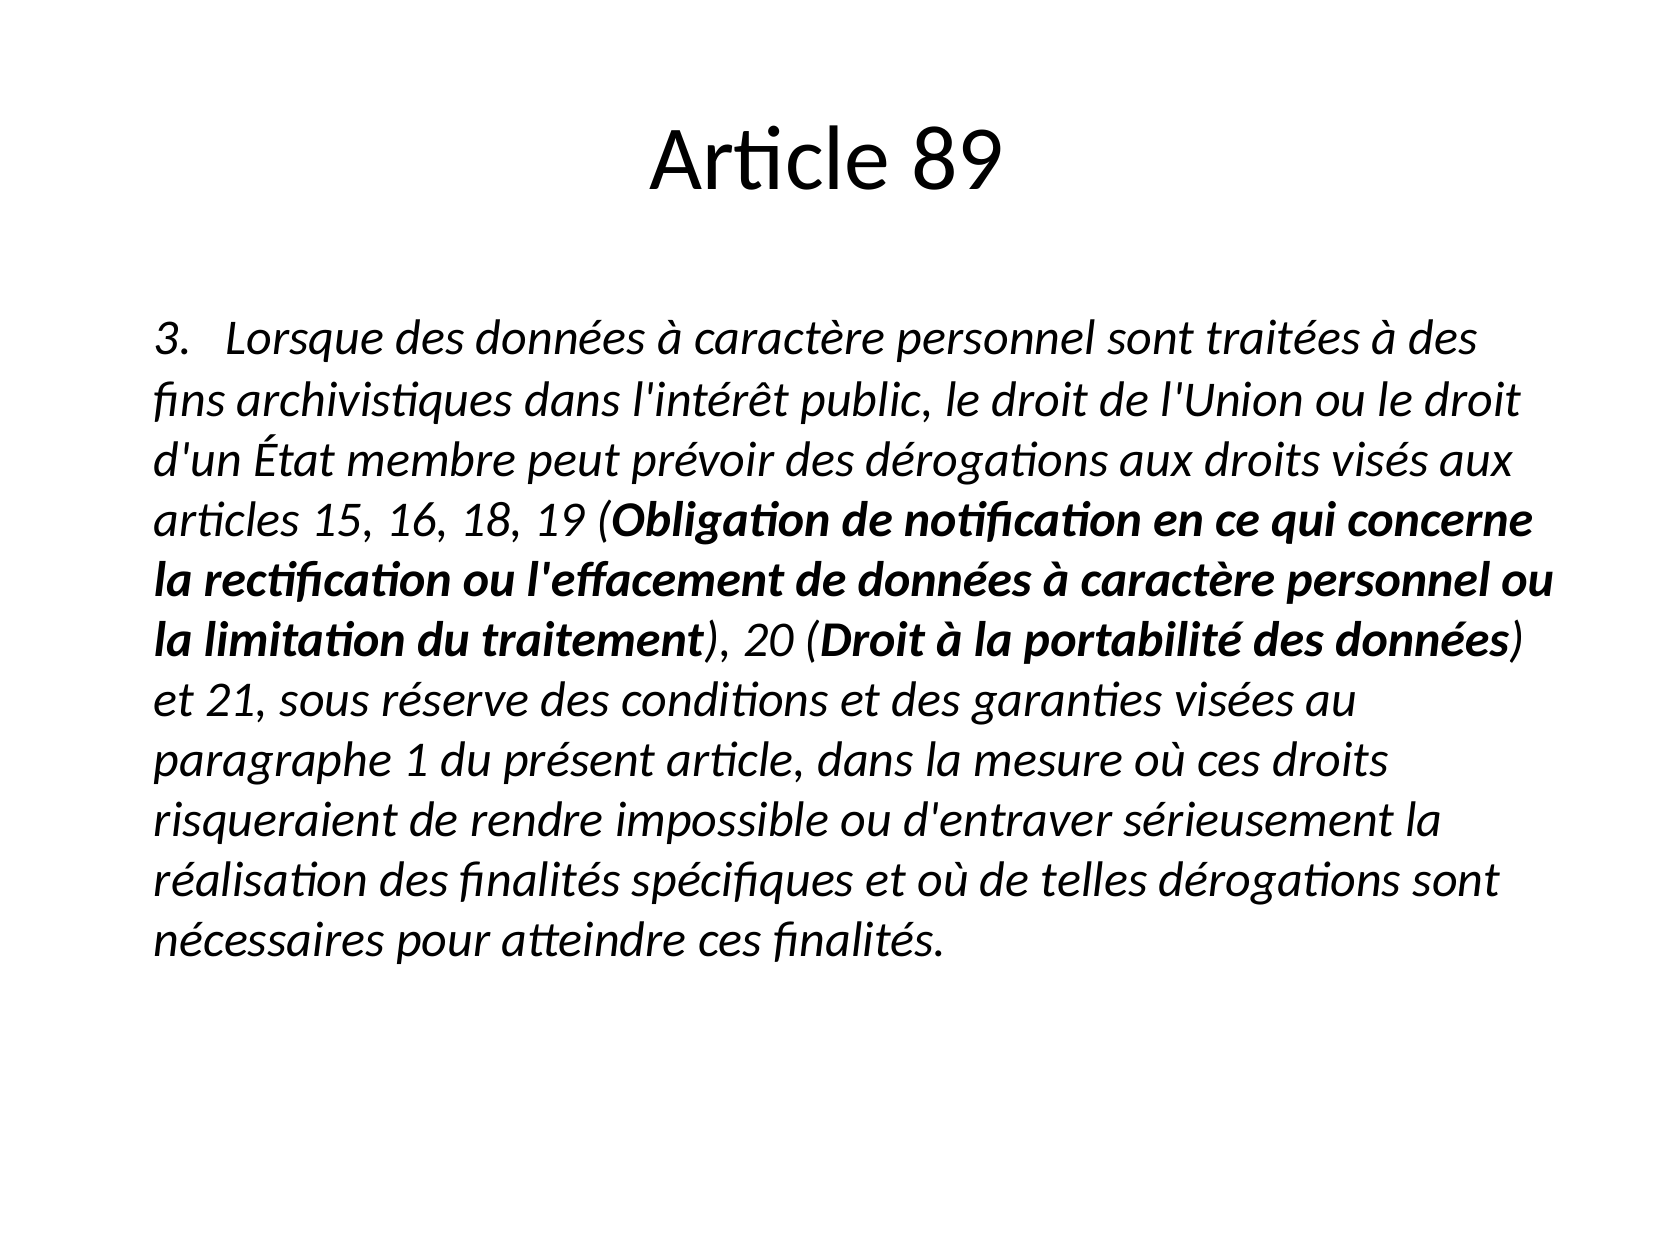

Article 89
	3.   Lorsque des données à caractère personnel sont traitées à des fins archivistiques dans l'intérêt public, le droit de l'Union ou le droit d'un État membre peut prévoir des dérogations aux droits visés aux articles 15, 16, 18, 19 (Obligation de notification en ce qui concerne la rectification ou l'effacement de données à caractère personnel ou la limitation du traitement), 20 (Droit à la portabilité des données) et 21, sous réserve des conditions et des garanties visées au paragraphe 1 du présent article, dans la mesure où ces droits risqueraient de rendre impossible ou d'entraver sérieusement la réalisation des finalités spécifiques et où de telles dérogations sont nécessaires pour atteindre ces finalités.